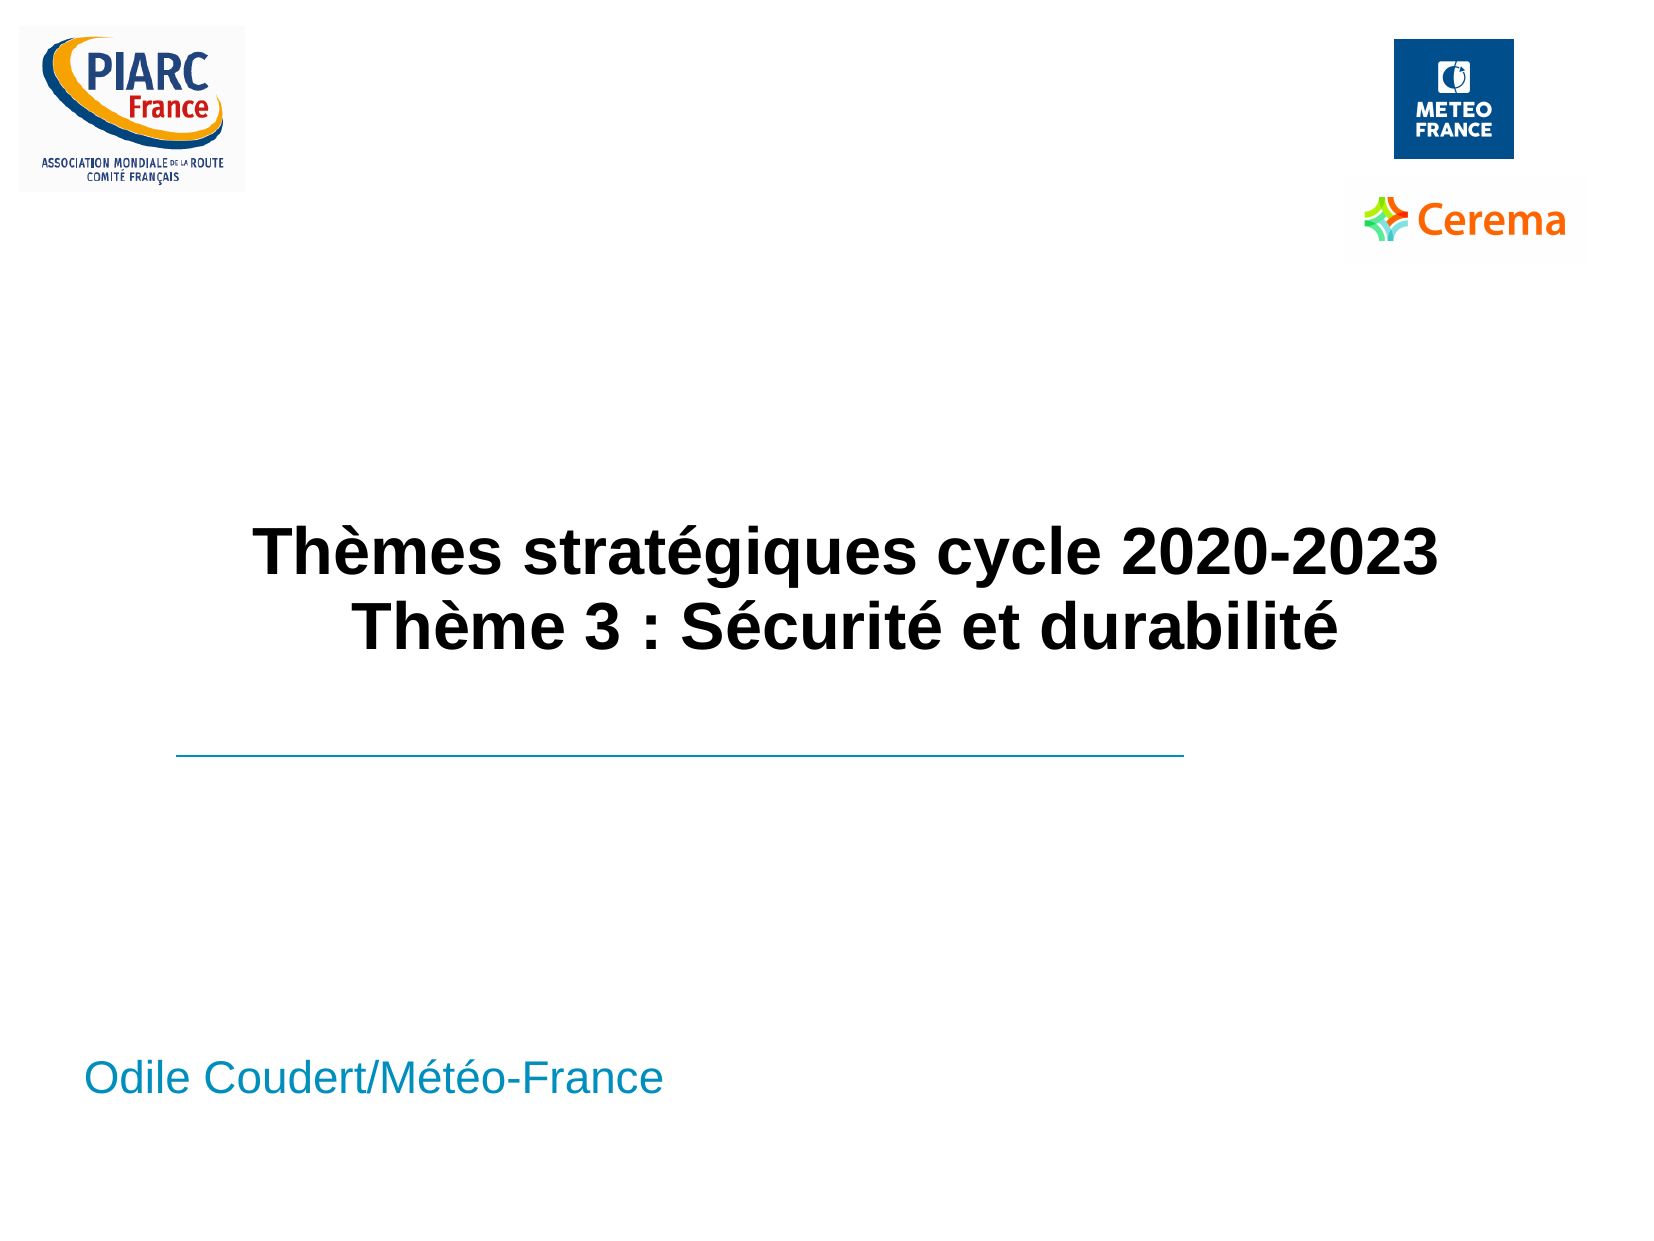

# Thèmes stratégiques cycle 2020-2023 Thème 3 : Sécurité et durabilité
	Odile Coudert/Météo-France